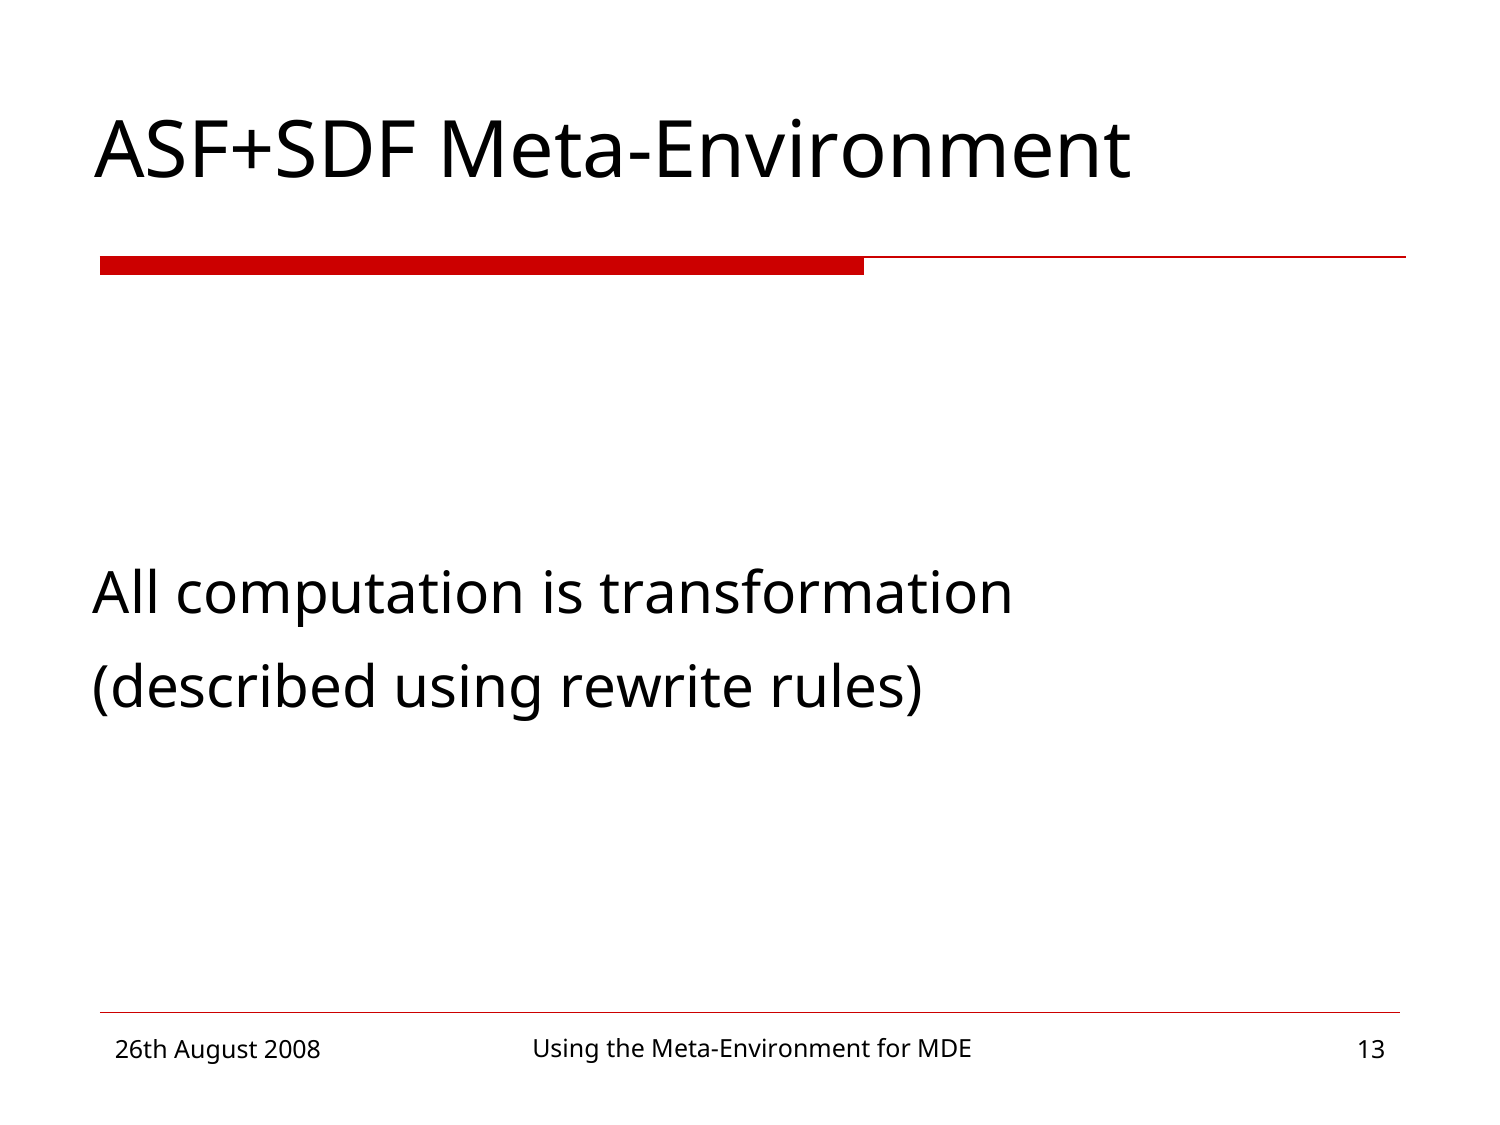

# ASF+SDF Meta-Environment
All computation is transformation
(described using rewrite rules)
Using the Meta-Environment for MDE
26th August 2008
13